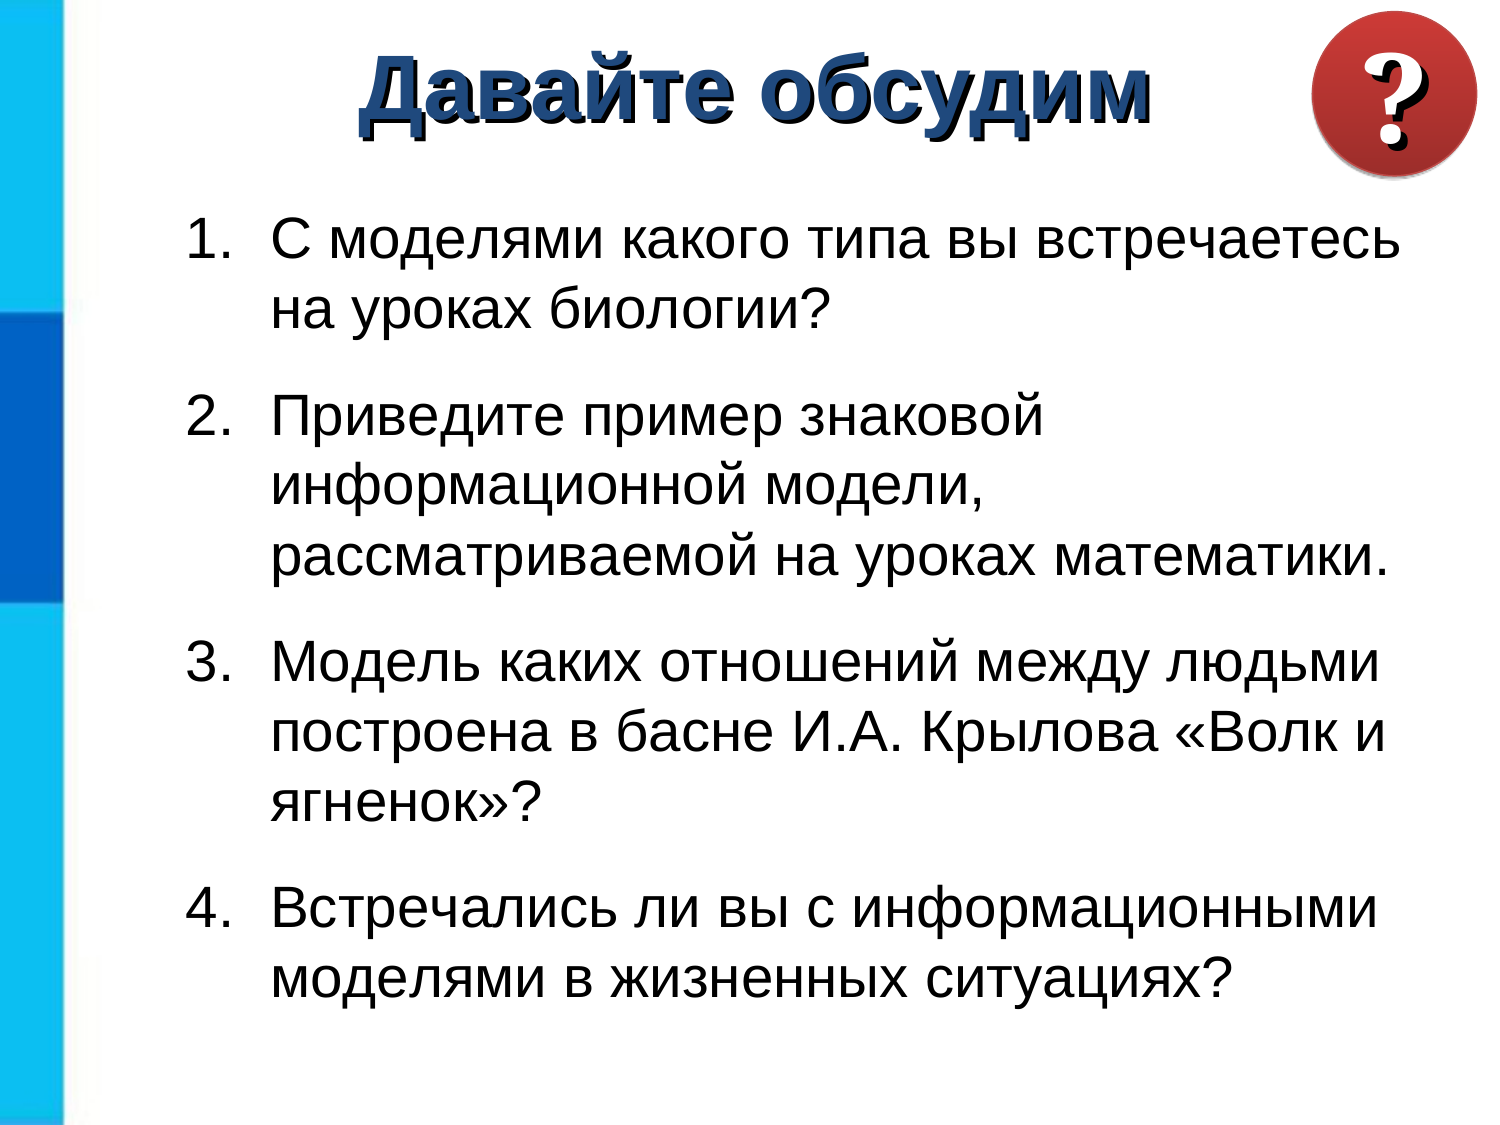

?
# Давайте обсудим
С моделями какого типа вы встречаетесь на уроках биологии?
Приведите пример знаковой информационной модели, рассматриваемой на уроках математики.
Модель каких отношений между людьми построена в басне И.А. Крылова «Волк и ягненок»?
Встречались ли вы с информационными моделями в жизненных ситуациях?